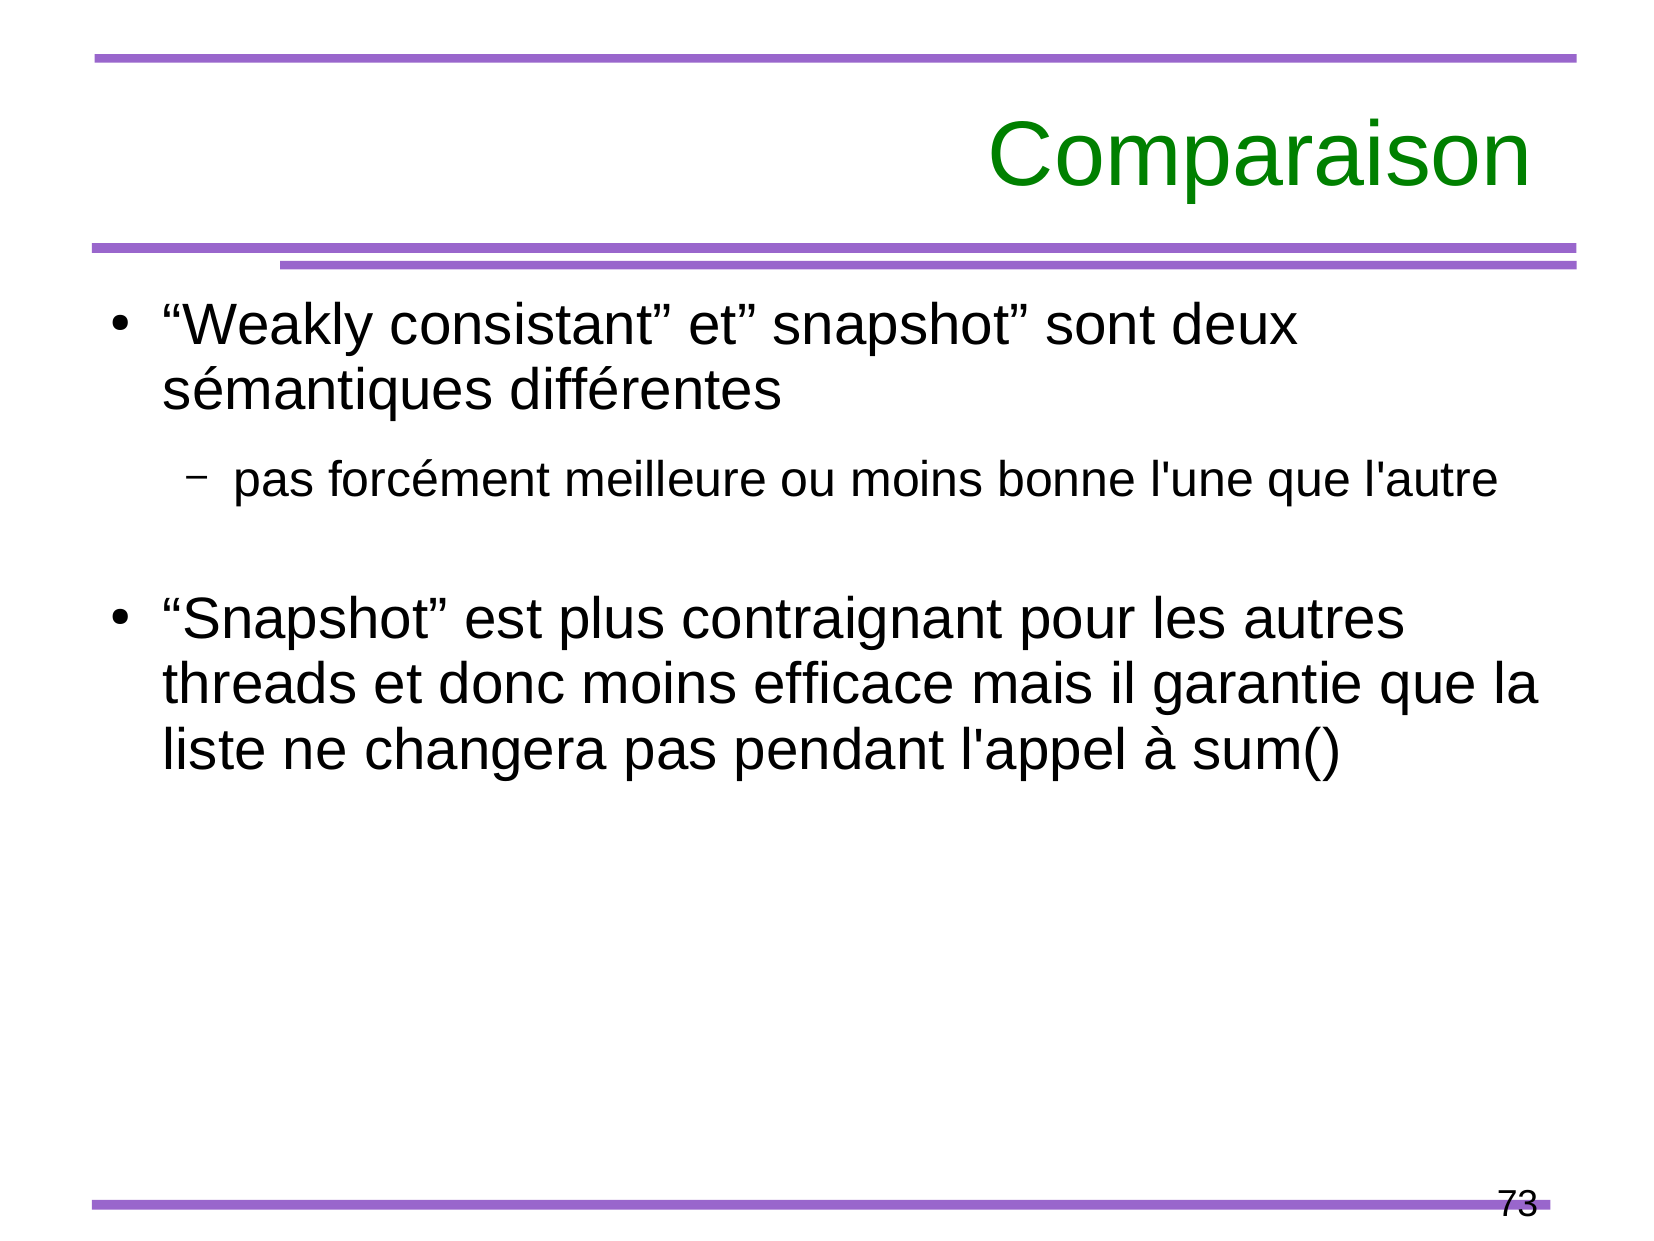

# Comparaison
“Weakly consistant” et” snapshot” sont deux sémantiques différentes
pas forcément meilleure ou moins bonne l'une que l'autre
“Snapshot” est plus contraignant pour les autres threads et donc moins efficace mais il garantie que la liste ne changera pas pendant l'appel à sum()